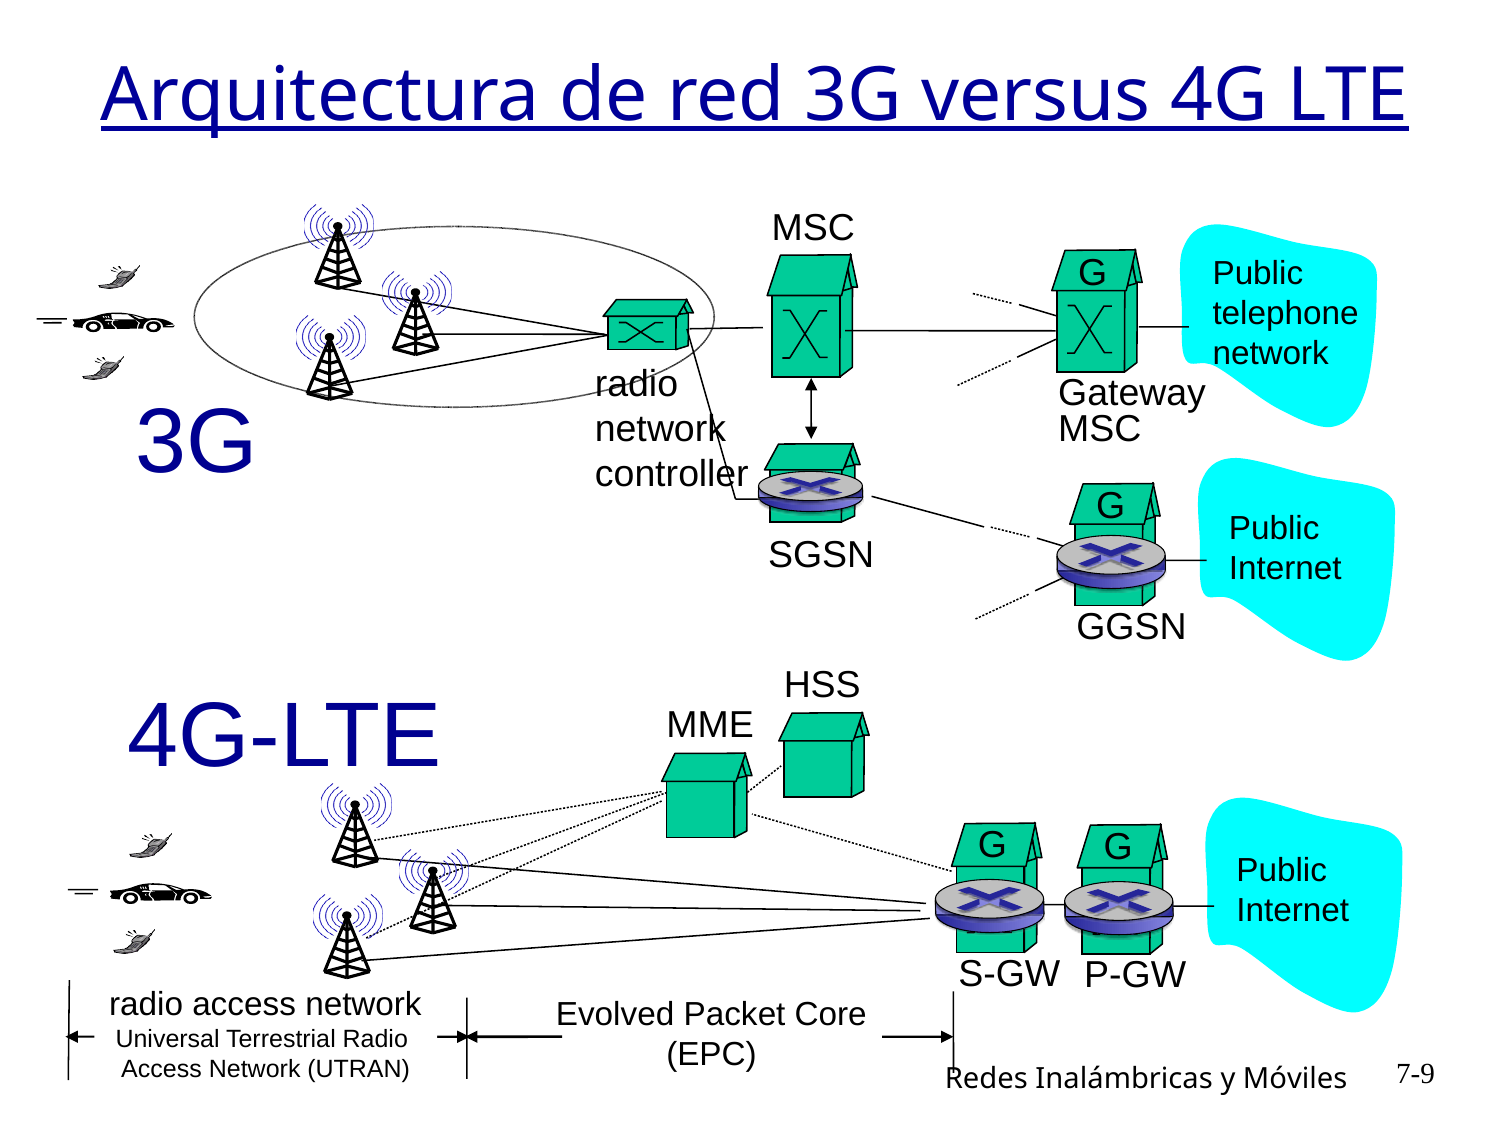

Arquitectura de red 3G versus 4G LTE
MSC
G
Public
telephone
network
radio
network
controller
Gateway
MSC
3G
G
Public
Internet
SGSN
GGSN
HSS
4G-LTE
MME
G
G
Public
Internet
S-GW
P-GW
radio access network
Universal Terrestrial Radio
Access Network (UTRAN)
Evolved Packet Core
(EPC)
9